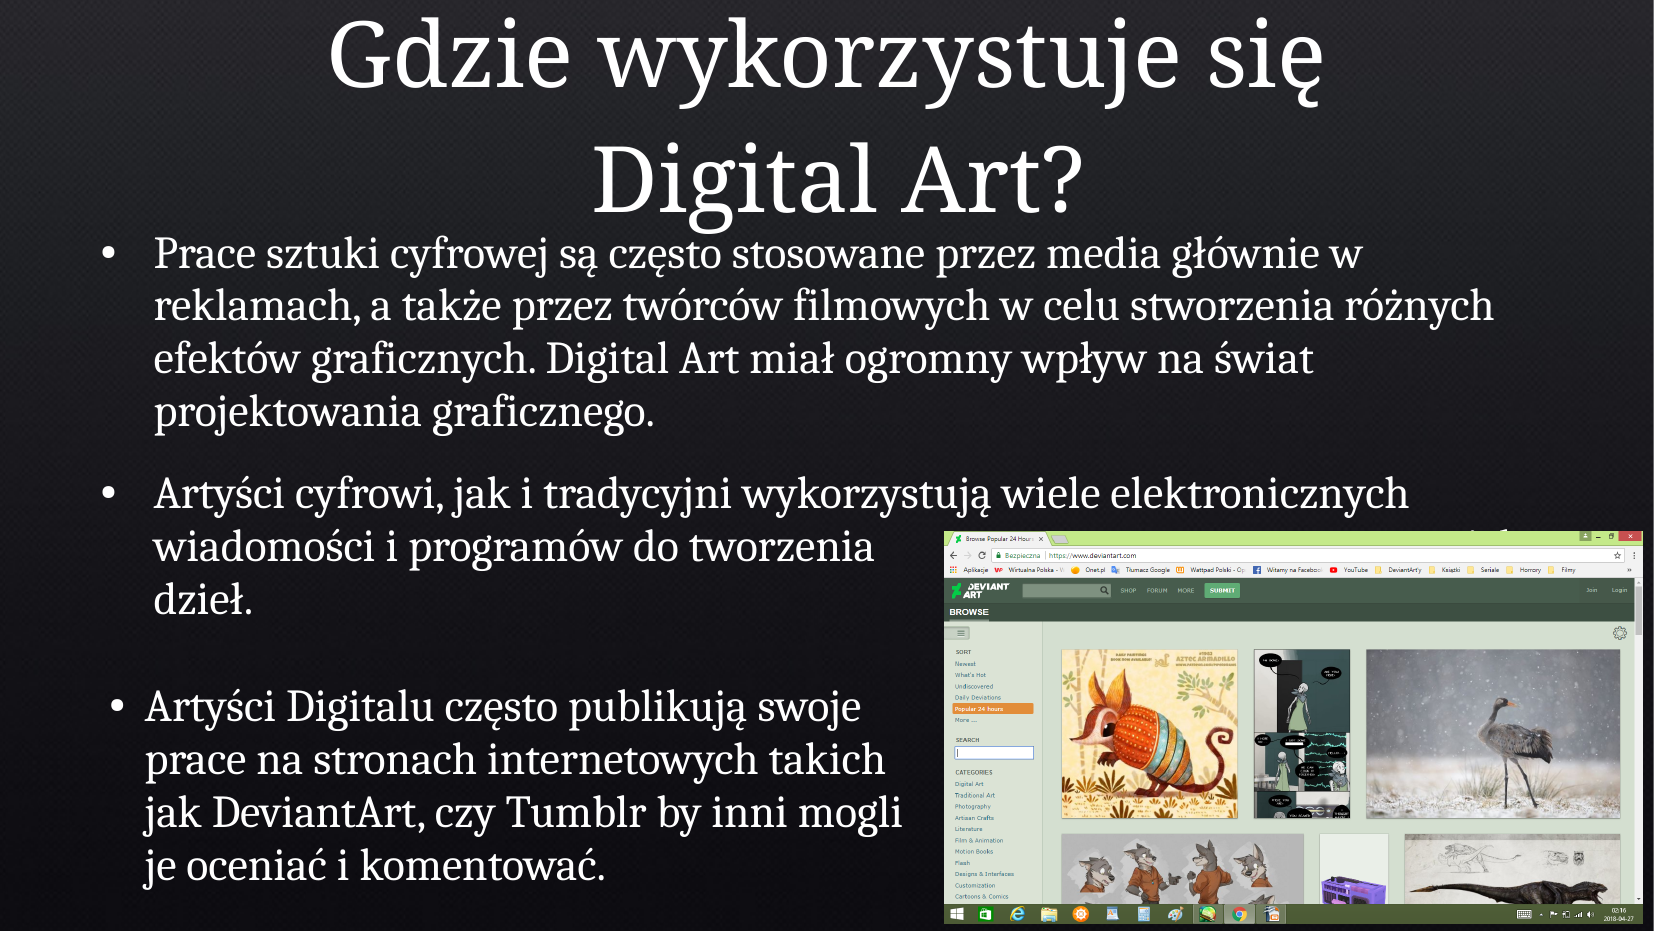

# Gdzie wykorzystuje się Digital Art?
Prace sztuki cyfrowej są często stosowane przez media głównie w reklamach, a także przez twórców filmowych w celu stworzenia różnych efektów graficznych. Digital Art miał ogromny wpływ na świat projektowania graficznego.
Artyści cyfrowi, jak i tradycyjni wykorzystują wiele elektronicznych wiadomości i programów do tworzenia swoich dzieł.
Artyści Digitalu często publikują swoje prace na stronach internetowych takich jak DeviantArt, czy Tumblr by inni mogli je oceniać i komentować.